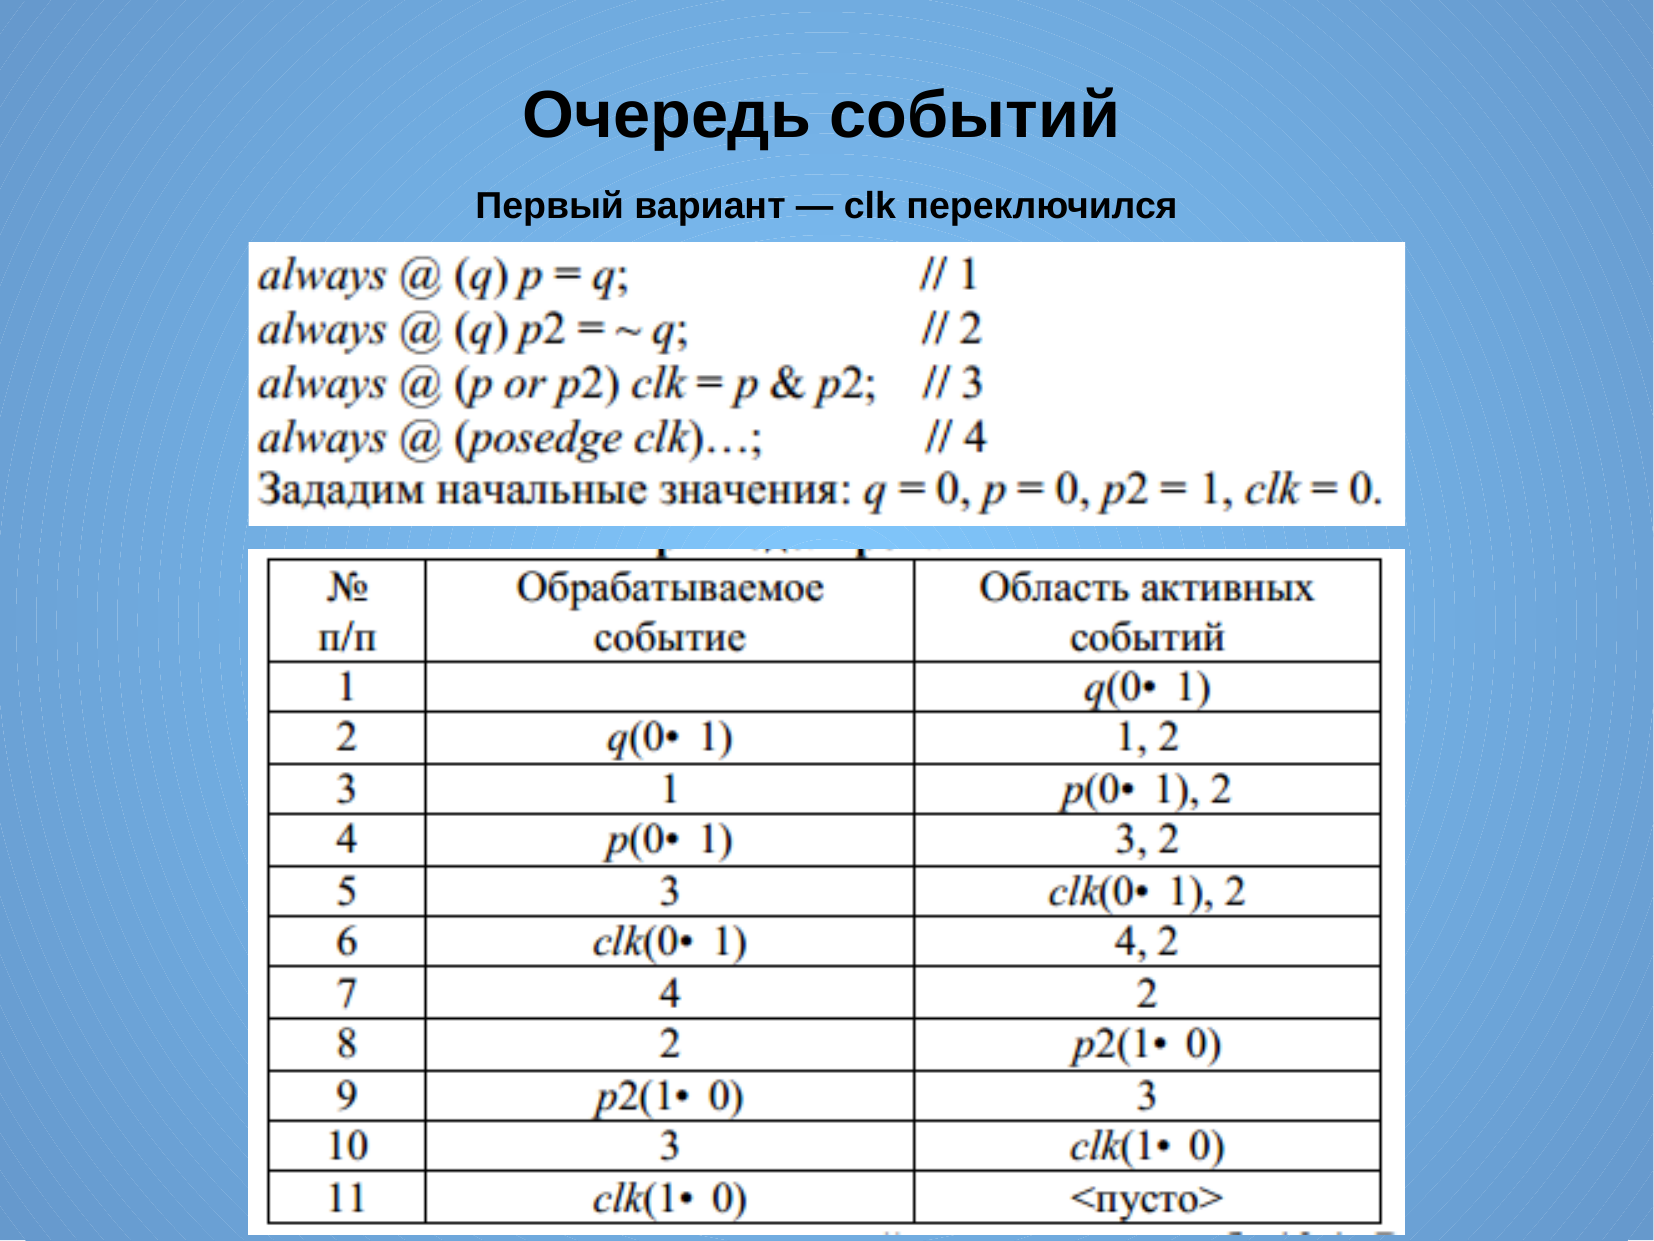

Очередь событий
Первый вариант — clk переключился